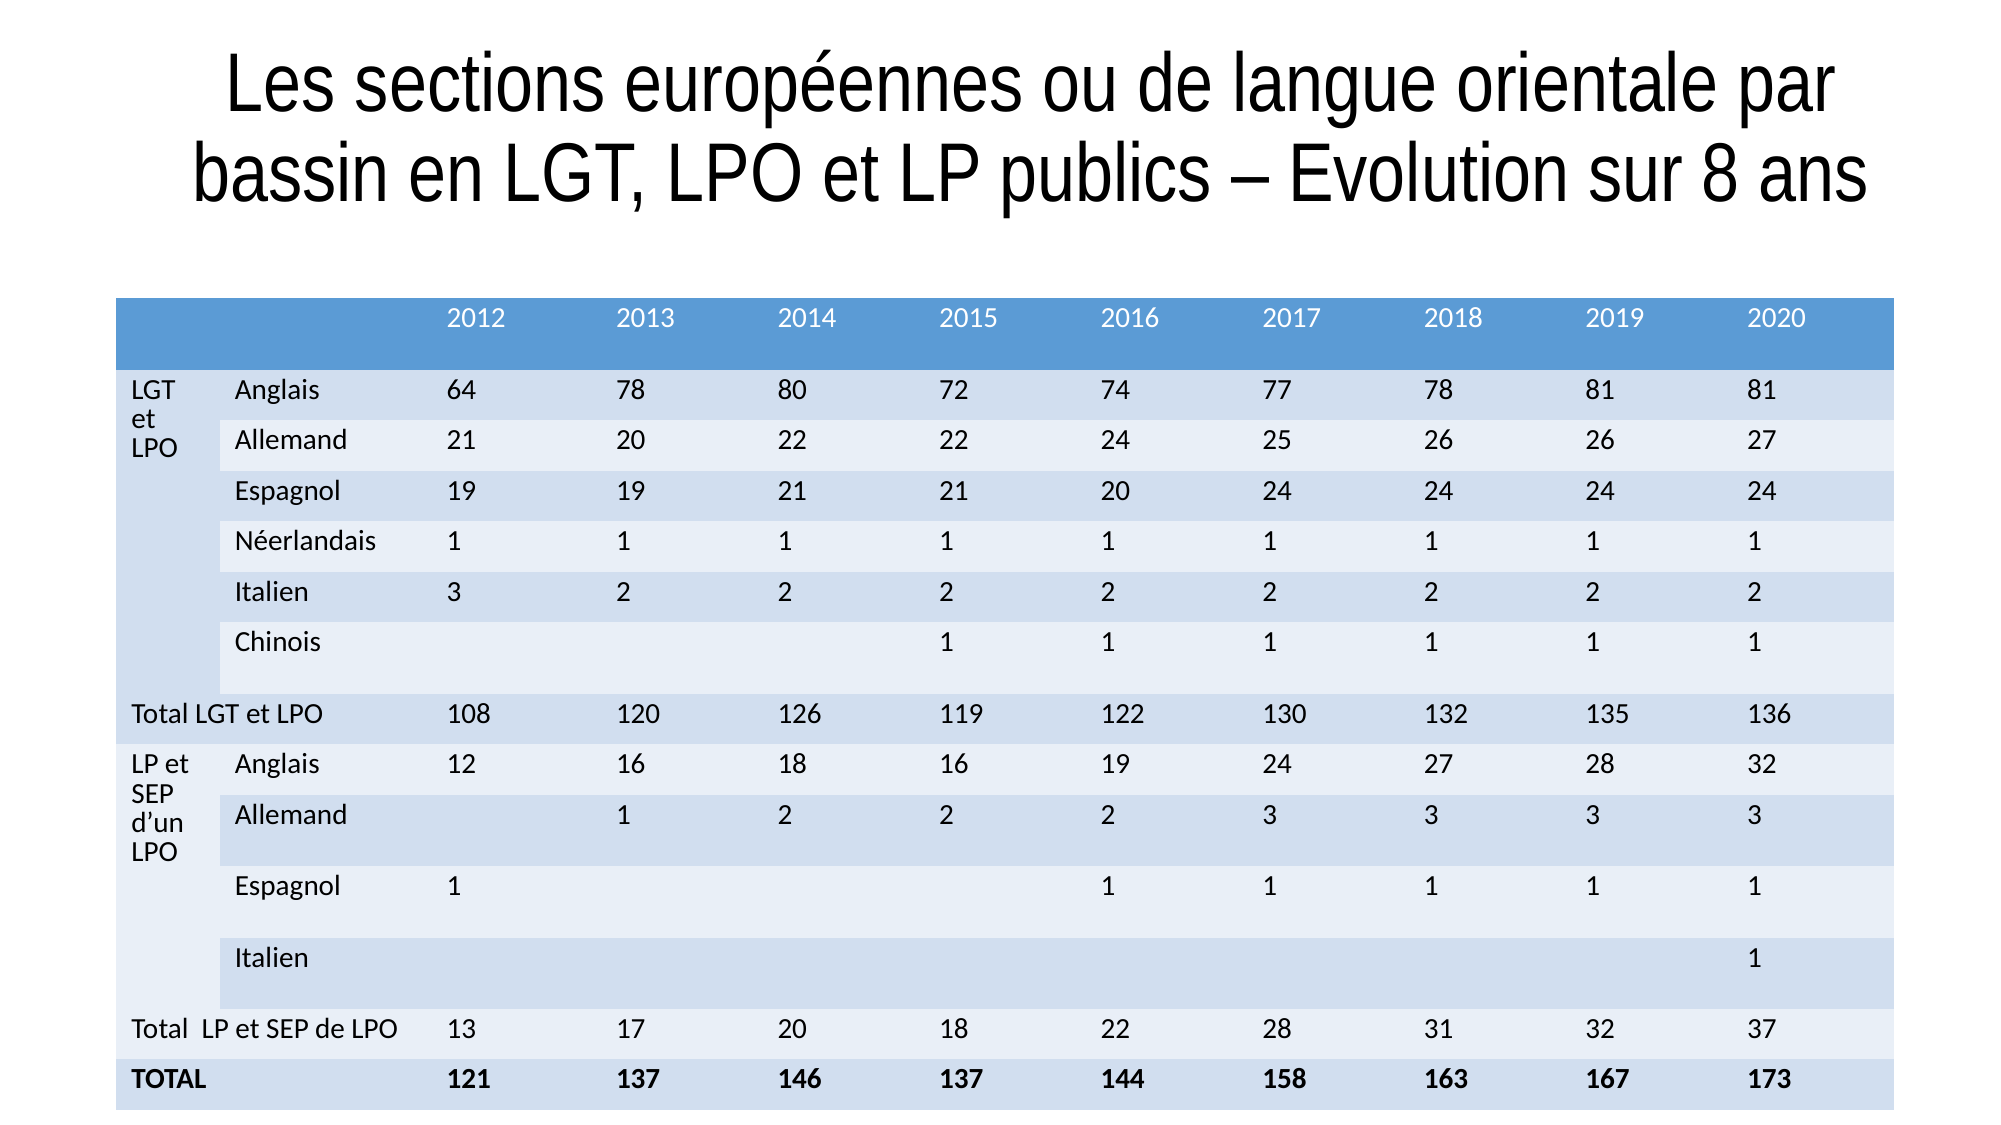

# Les sections européennes ou de langue orientale par bassin en LGT, LPO et LP publics – Evolution sur 8 ans
| | | 2012 | 2013 | 2014 | 2015 | 2016 | 2017 | 2018 | 2019 | 2020 |
| --- | --- | --- | --- | --- | --- | --- | --- | --- | --- | --- |
| LGT et LPO | Anglais | 64 | 78 | 80 | 72 | 74 | 77 | 78 | 81 | 81 |
| | Allemand | 21 | 20 | 22 | 22 | 24 | 25 | 26 | 26 | 27 |
| | Espagnol | 19 | 19 | 21 | 21 | 20 | 24 | 24 | 24 | 24 |
| | Néerlandais | 1 | 1 | 1 | 1 | 1 | 1 | 1 | 1 | 1 |
| | Italien | 3 | 2 | 2 | 2 | 2 | 2 | 2 | 2 | 2 |
| | Chinois | | | | 1 | 1 | 1 | 1 | 1 | 1 |
| Total LGT et LPO | | 108 | 120 | 126 | 119 | 122 | 130 | 132 | 135 | 136 |
| LP et SEP d’un LPO | Anglais | 12 | 16 | 18 | 16 | 19 | 24 | 27 | 28 | 32 |
| | Allemand | | 1 | 2 | 2 | 2 | 3 | 3 | 3 | 3 |
| | Espagnol | 1 | | | | 1 | 1 | 1 | 1 | 1 |
| | Italien | | | | | | | | | 1 |
| Total LP et SEP de LPO | | 13 | 17 | 20 | 18 | 22 | 28 | 31 | 32 | 37 |
| TOTAL | | 121 | 137 | 146 | 137 | 144 | 158 | 163 | 167 | 173 |